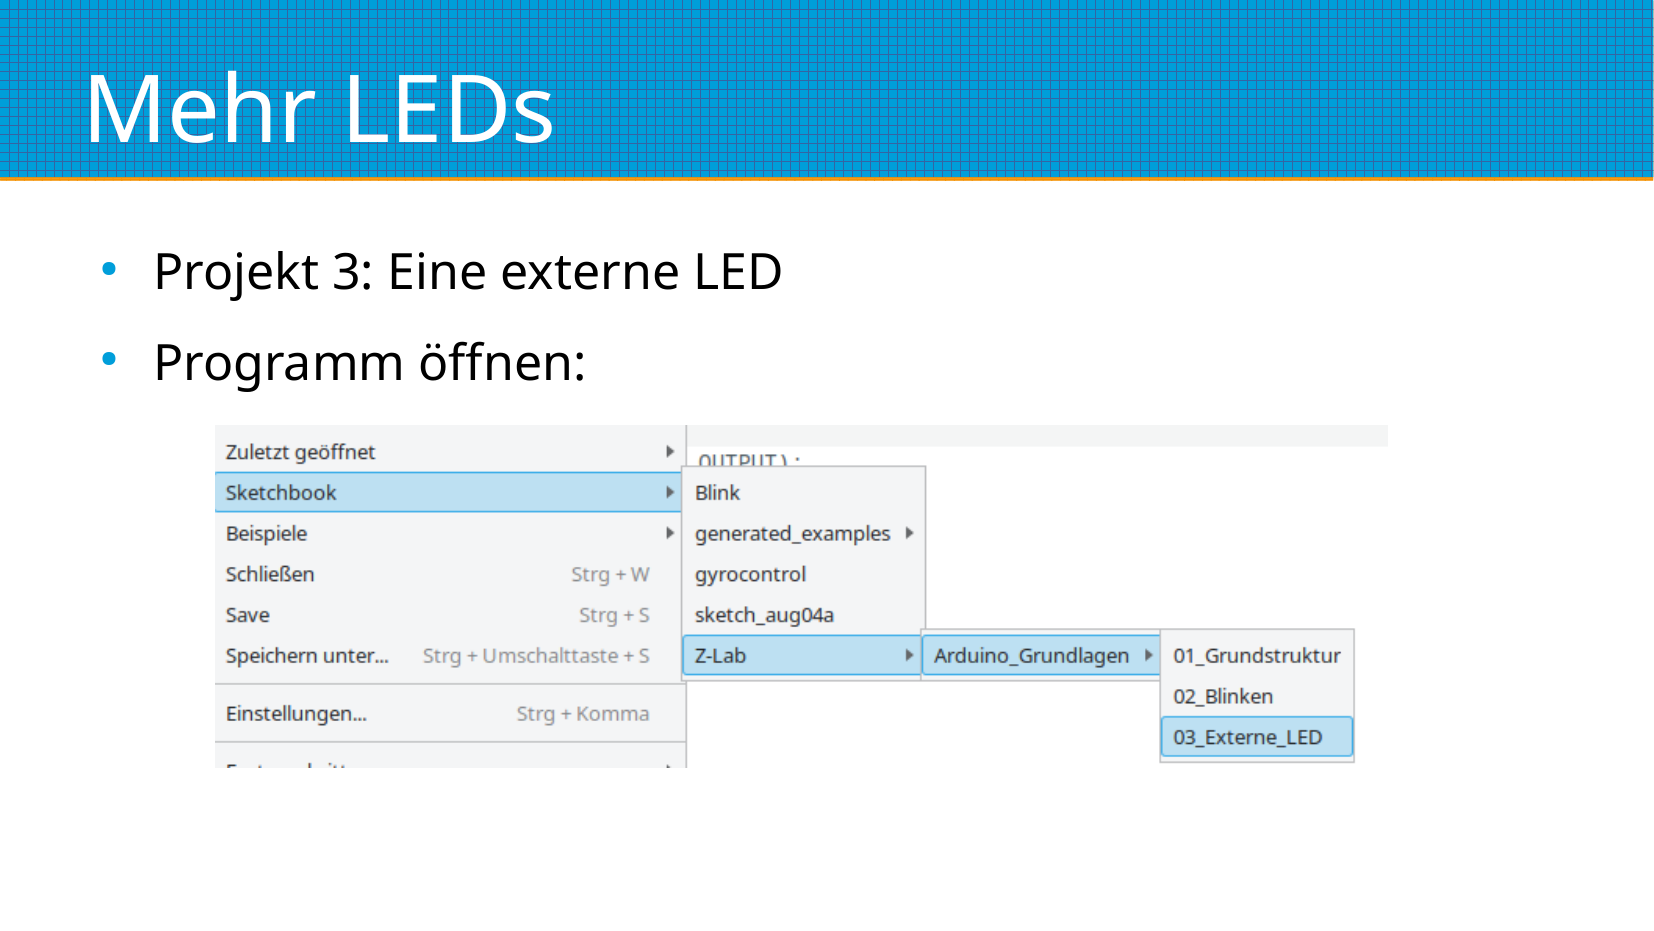

# Mehr LEDs
Projekt 3: Eine externe LED
Programm öffnen: